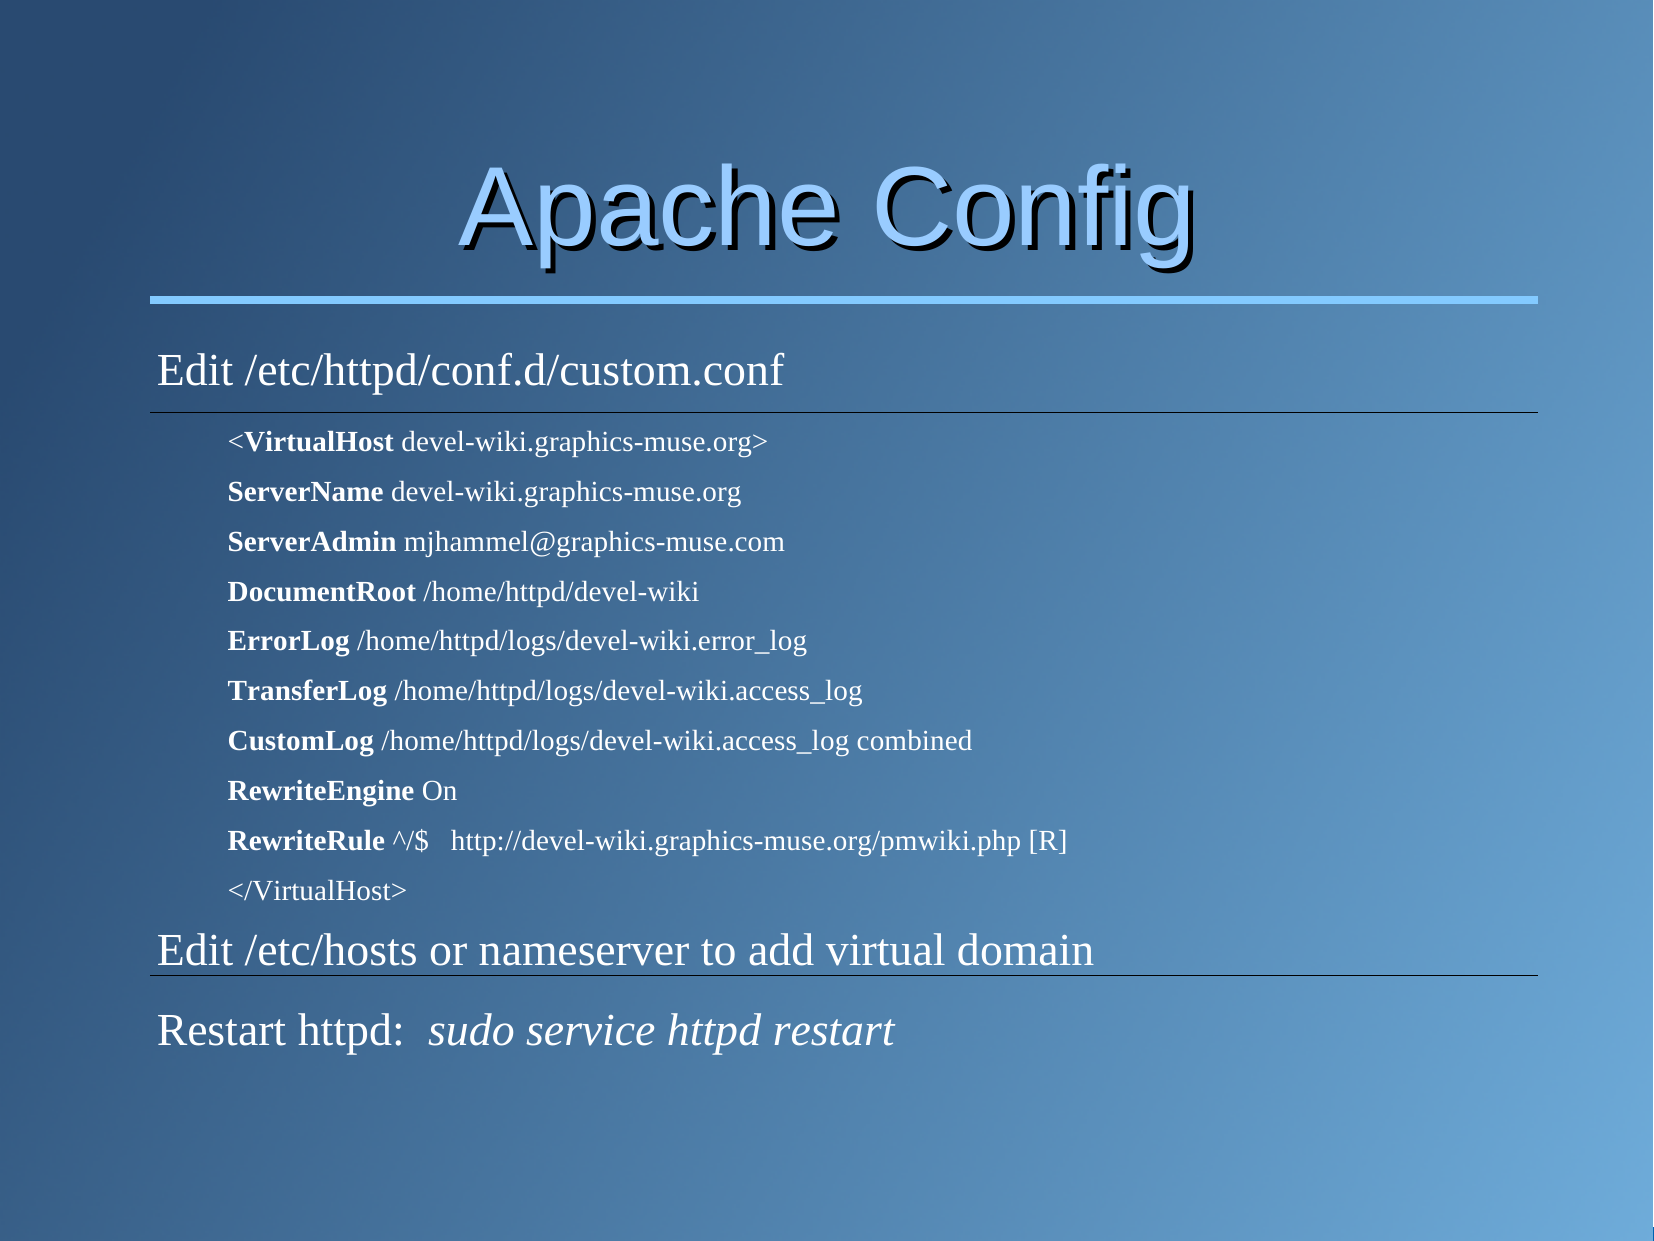

# Apache Config
Edit /etc/httpd/conf.d/custom.conf
<VirtualHost devel-wiki.graphics-muse.org>
ServerName devel-wiki.graphics-muse.org
ServerAdmin mjhammel@graphics-muse.com
DocumentRoot /home/httpd/devel-wiki
ErrorLog /home/httpd/logs/devel-wiki.error_log
TransferLog /home/httpd/logs/devel-wiki.access_log
CustomLog /home/httpd/logs/devel-wiki.access_log combined
RewriteEngine On
RewriteRule ^/$ http://devel-wiki.graphics-muse.org/pmwiki.php [R]
</VirtualHost>
Edit /etc/hosts or nameserver to add virtual domain
Restart httpd: sudo service httpd restart